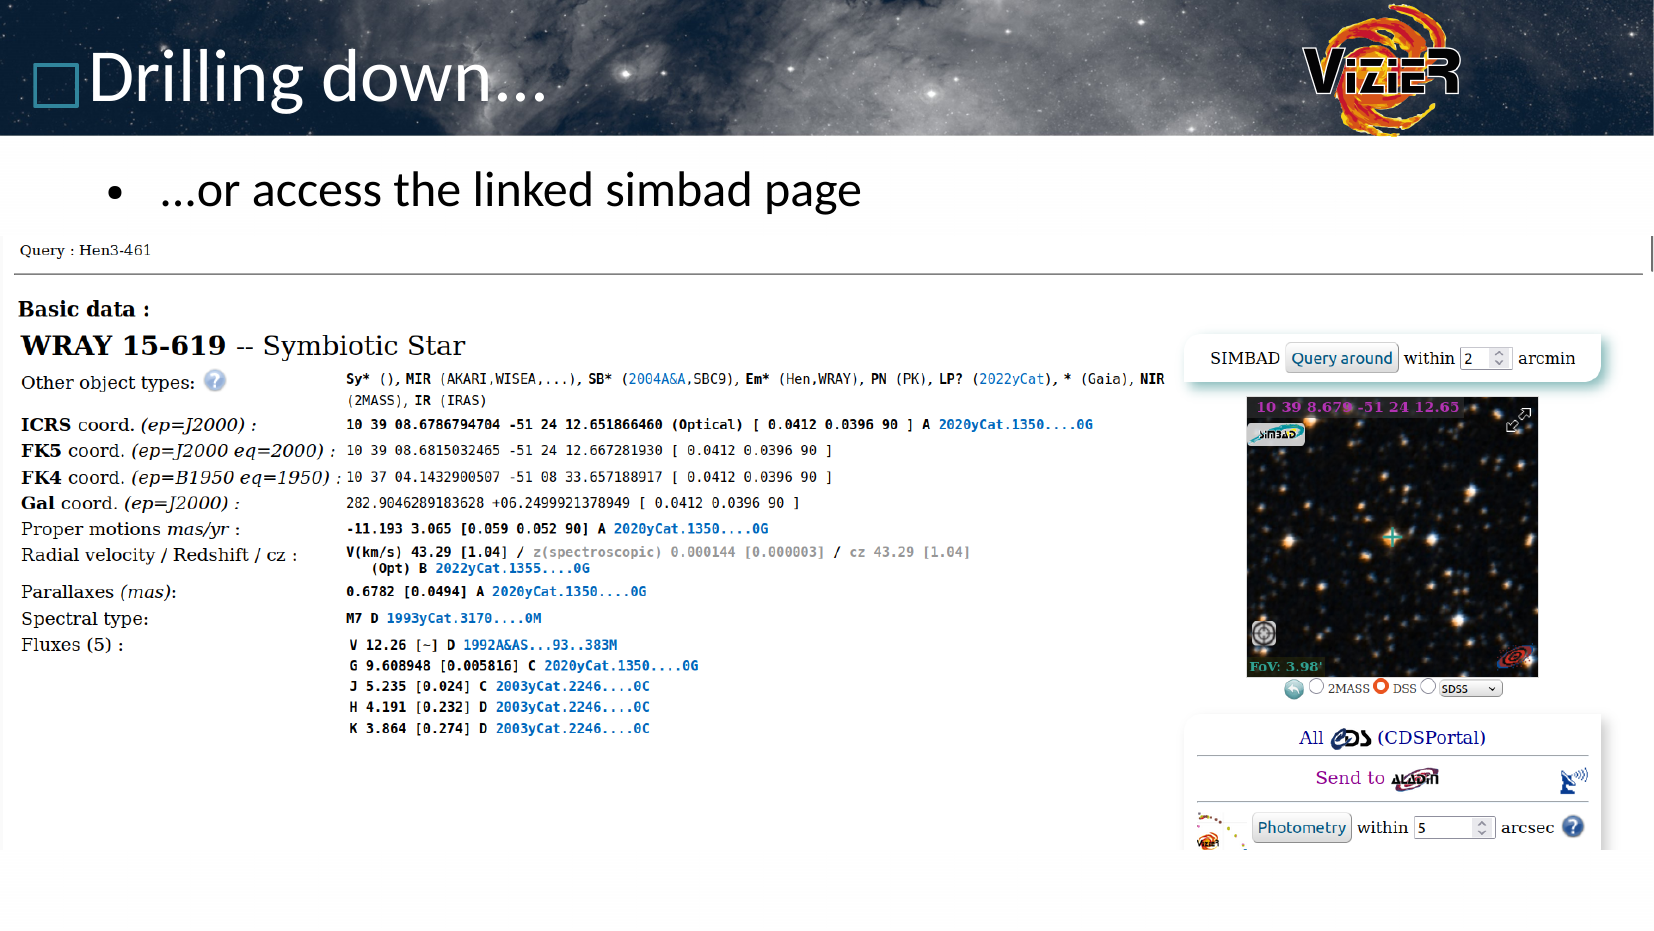

# Drilling down...
...or access the linked simbad page
IVOA 2024, Malta - DOI status for VizieR catalogue